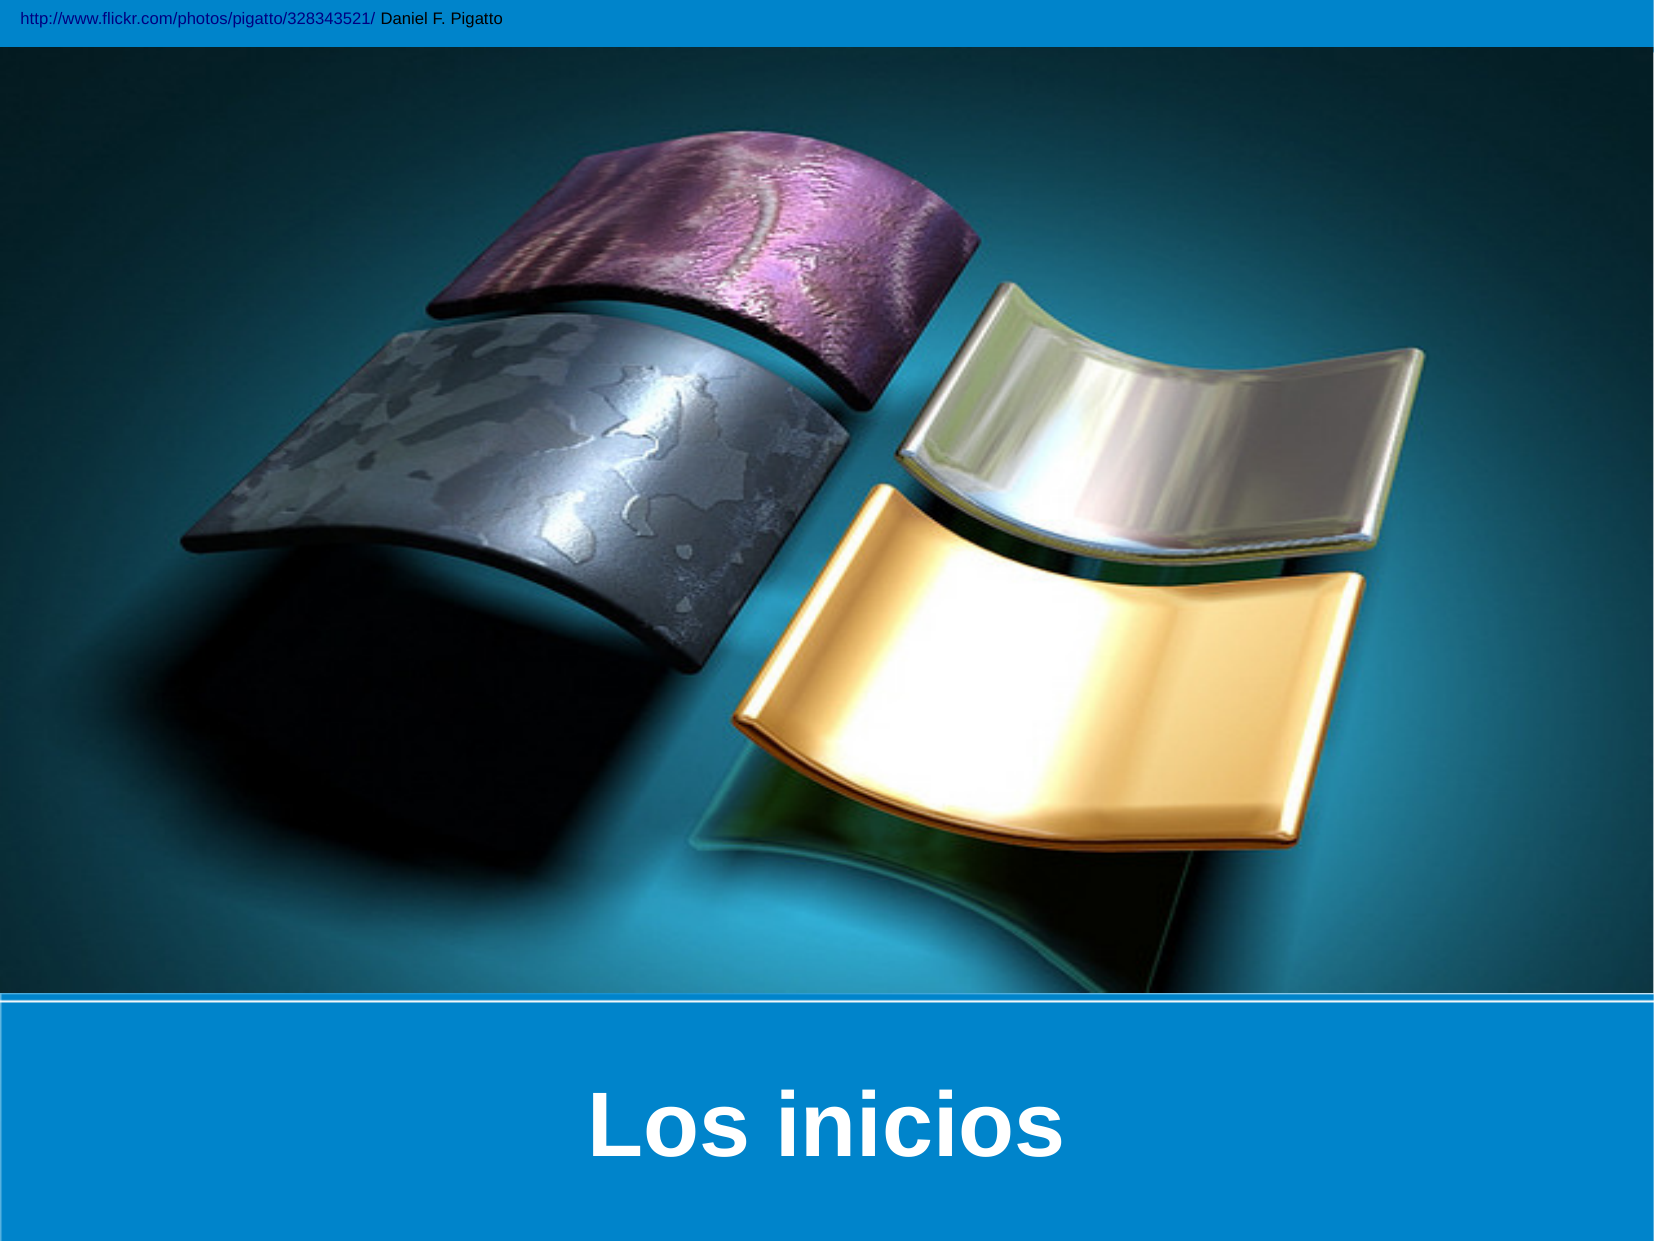

http://www.flickr.com/photos/pigatto/328343521/ Daniel F. Pigatto
# Los inicios